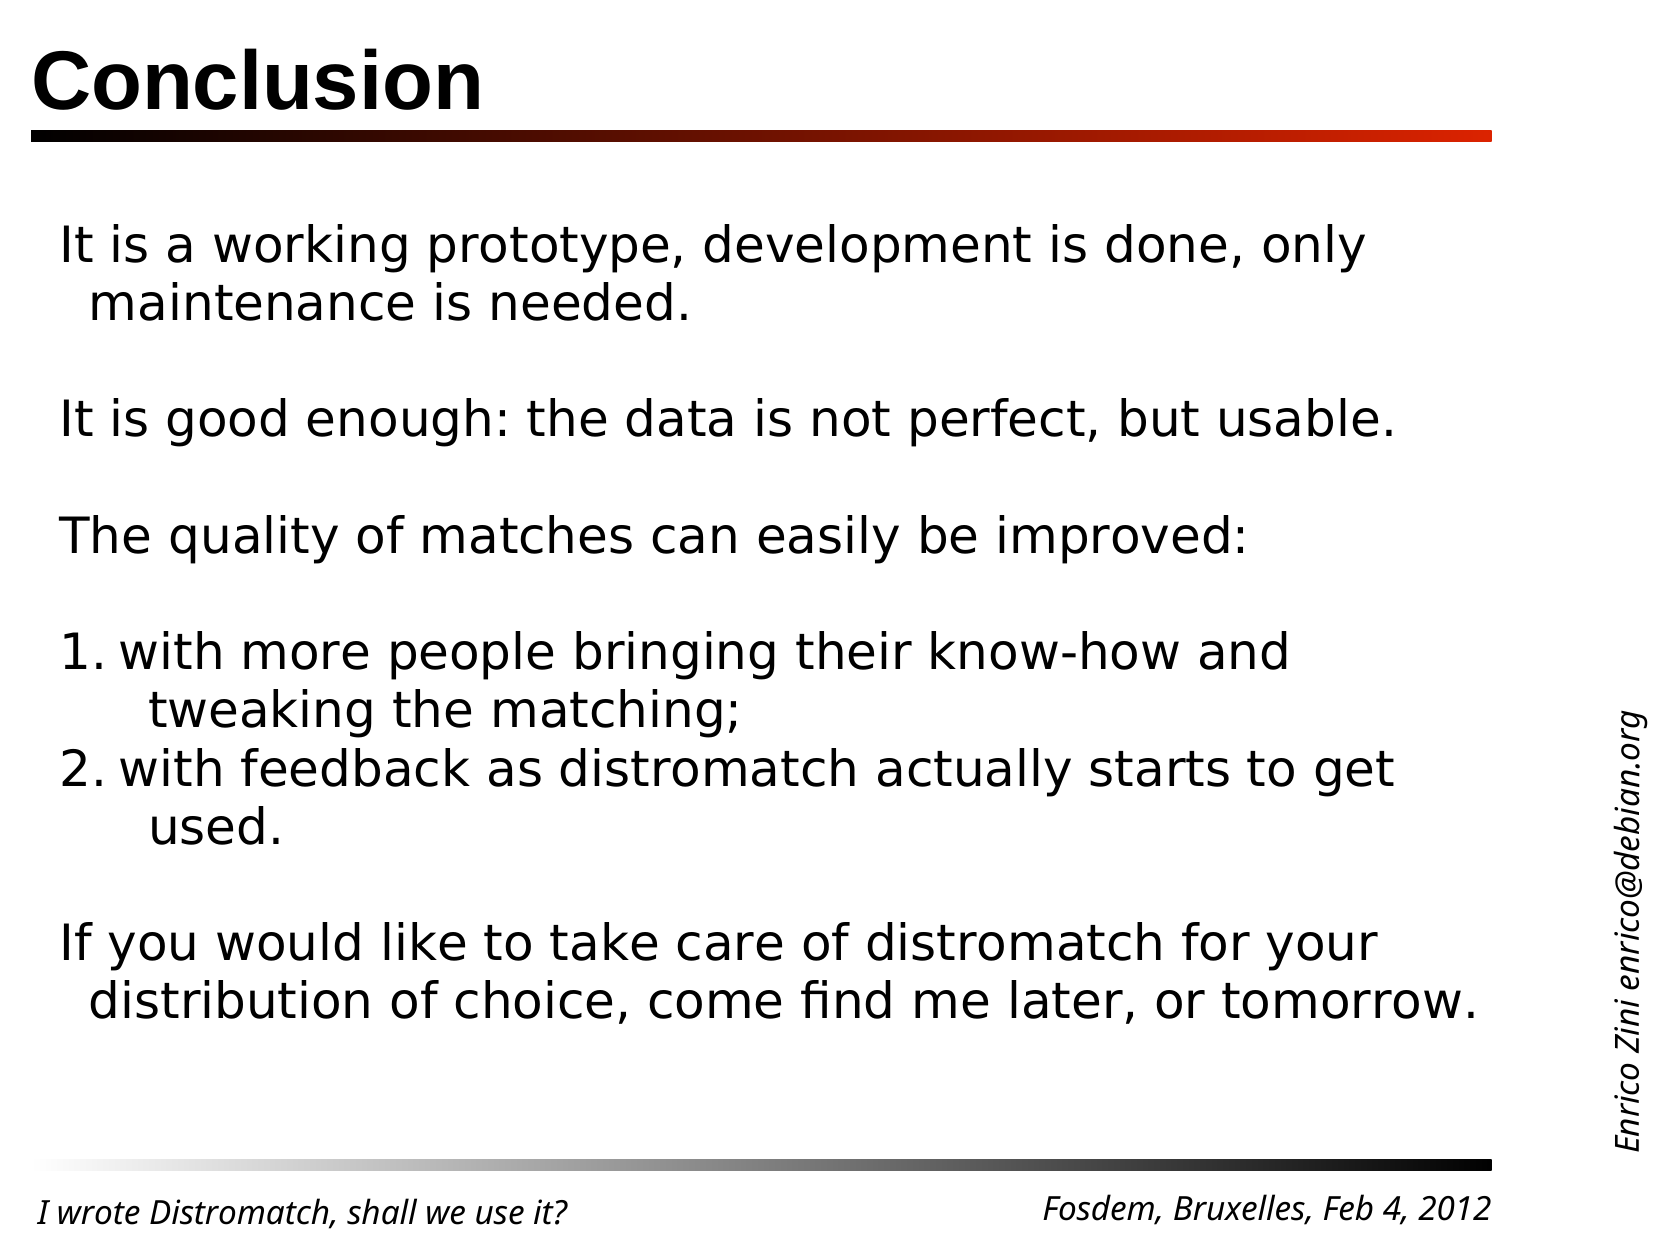

Conclusion
It is a working prototype, development is done, only maintenance is needed.
It is good enough: the data is not perfect, but usable.
The quality of matches can easily be improved:
with more people bringing their know-how and tweaking the matching;
with feedback as distromatch actually starts to get used.
If you would like to take care of distromatch for your distribution of choice, come find me later, or tomorrow.